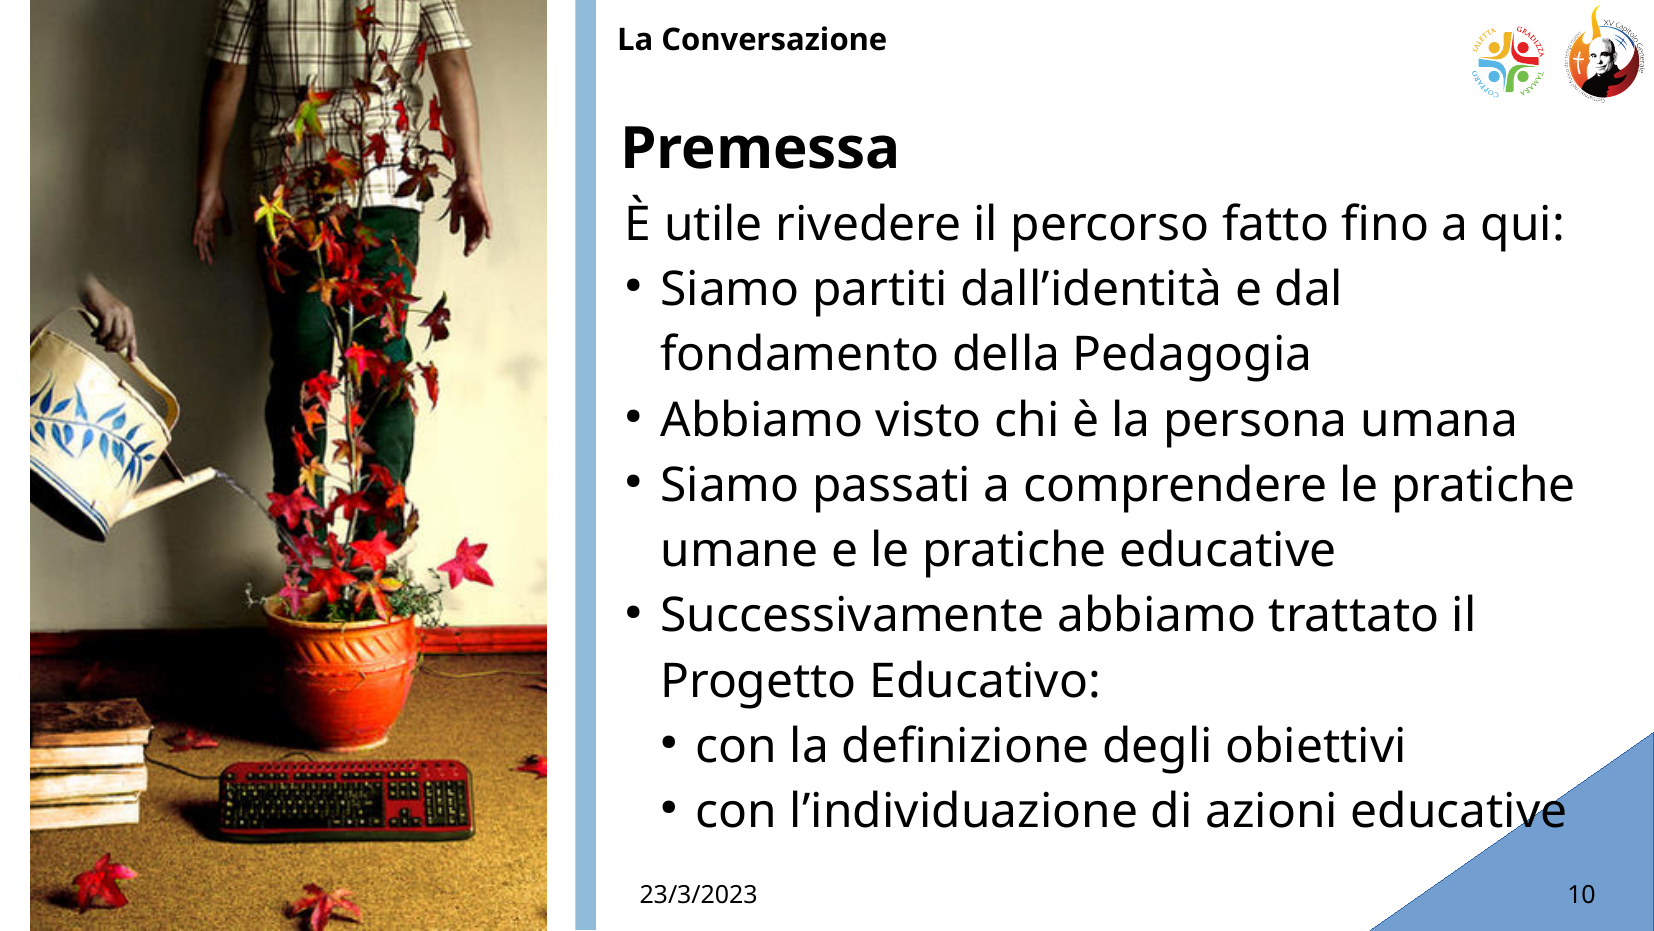

La Conversazione
Premessa
# È utile rivedere il percorso fatto fino a qui:
Siamo partiti dall’identità e dal fondamento della Pedagogia
Abbiamo visto chi è la persona umana
Siamo passati a comprendere le pratiche umane e le pratiche educative
Successivamente abbiamo trattato il Progetto Educativo:
con la definizione degli obiettivi
con l’individuazione di azioni educative